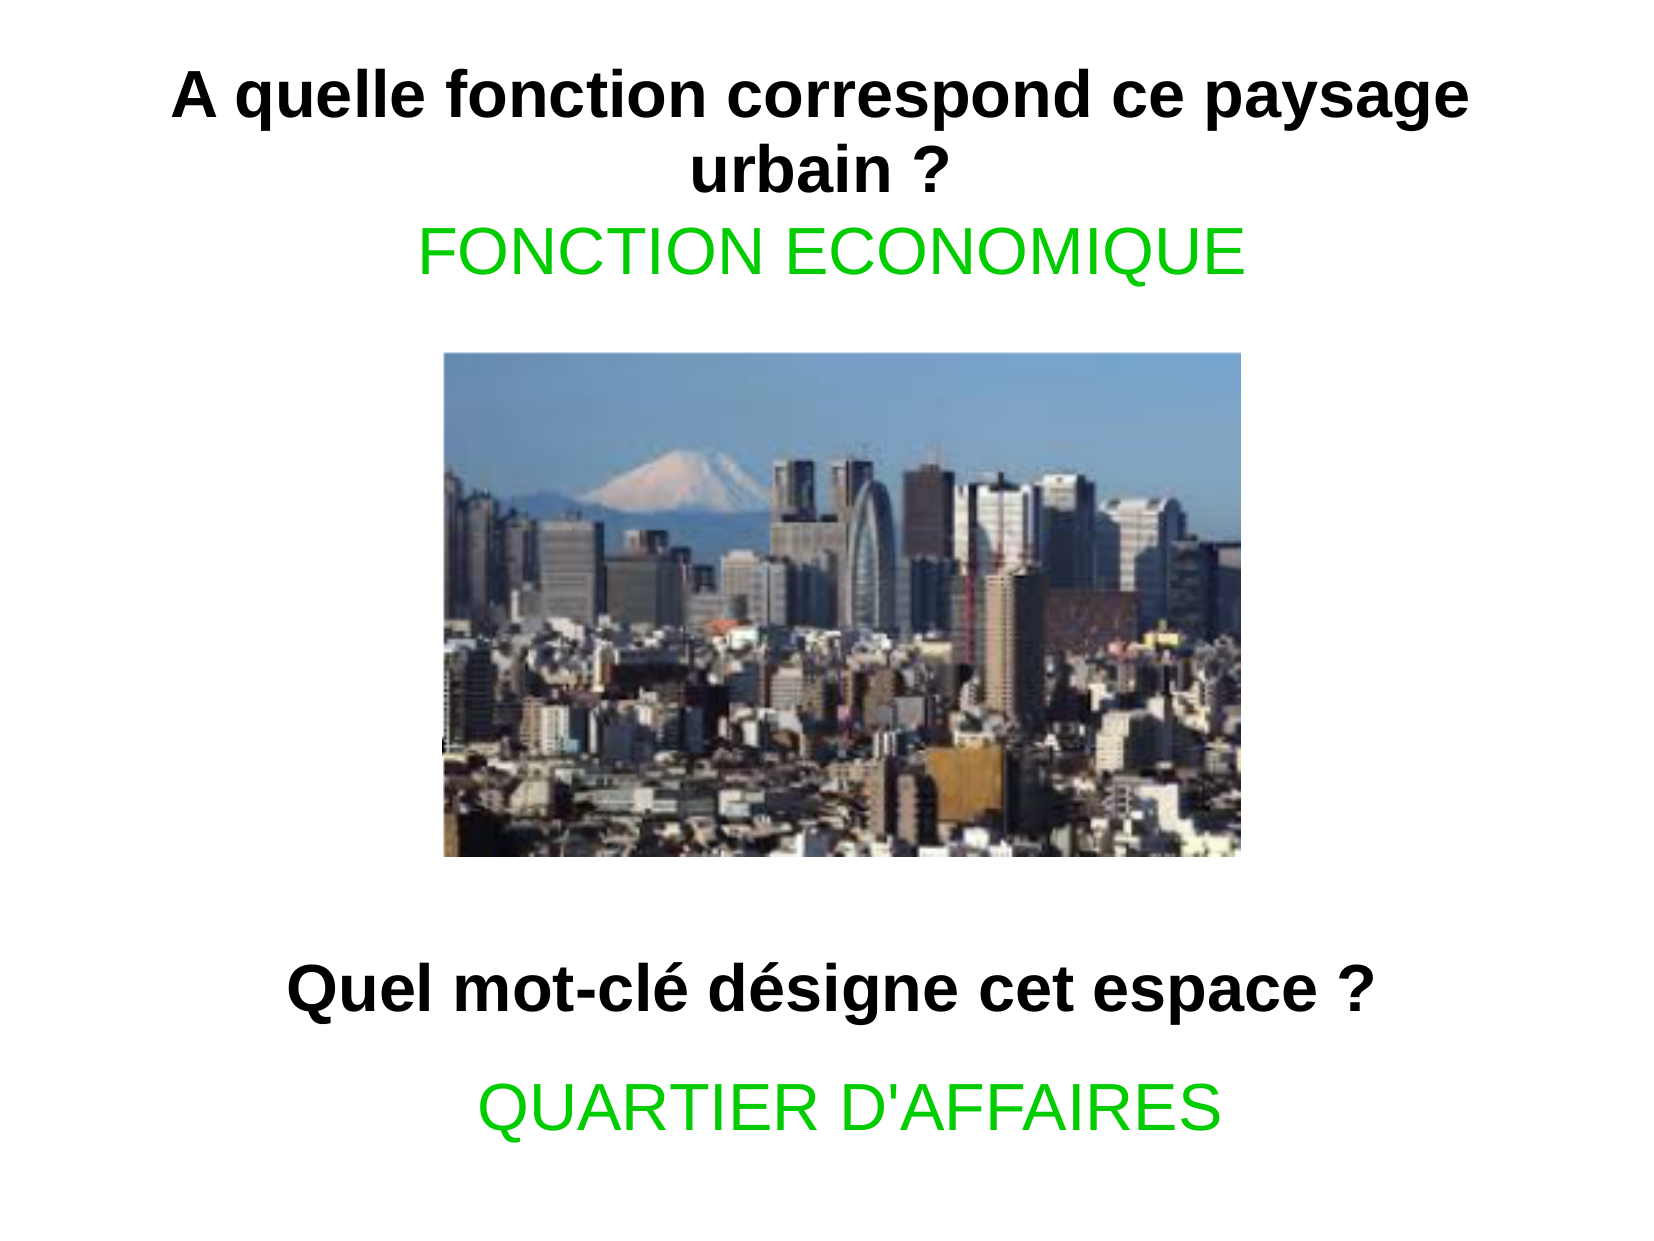

# A quelle fonction correspond ce paysage urbain ?
FONCTION ECONOMIQUE
Quel mot-clé désigne cet espace ?
QUARTIER D'AFFAIRES